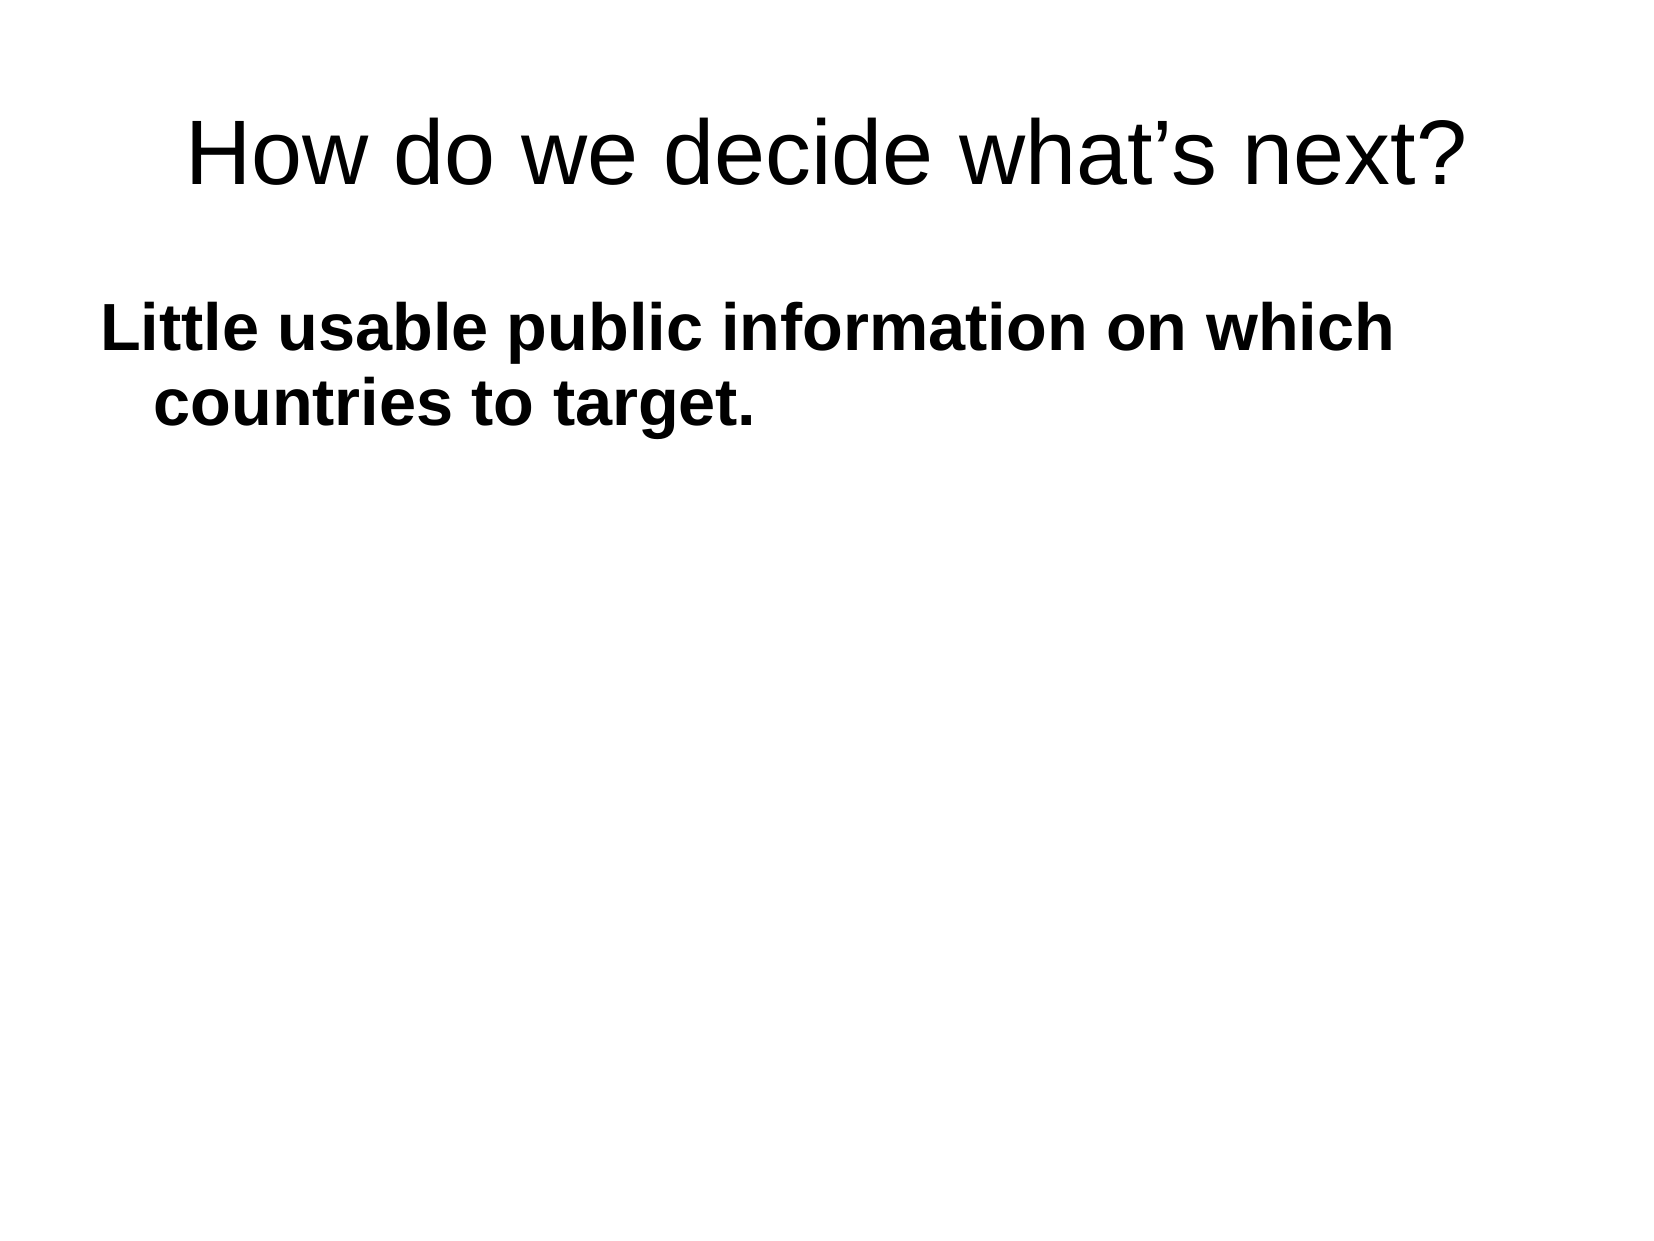

# How do we decide what’s next?
Little usable public information on which countries to target.